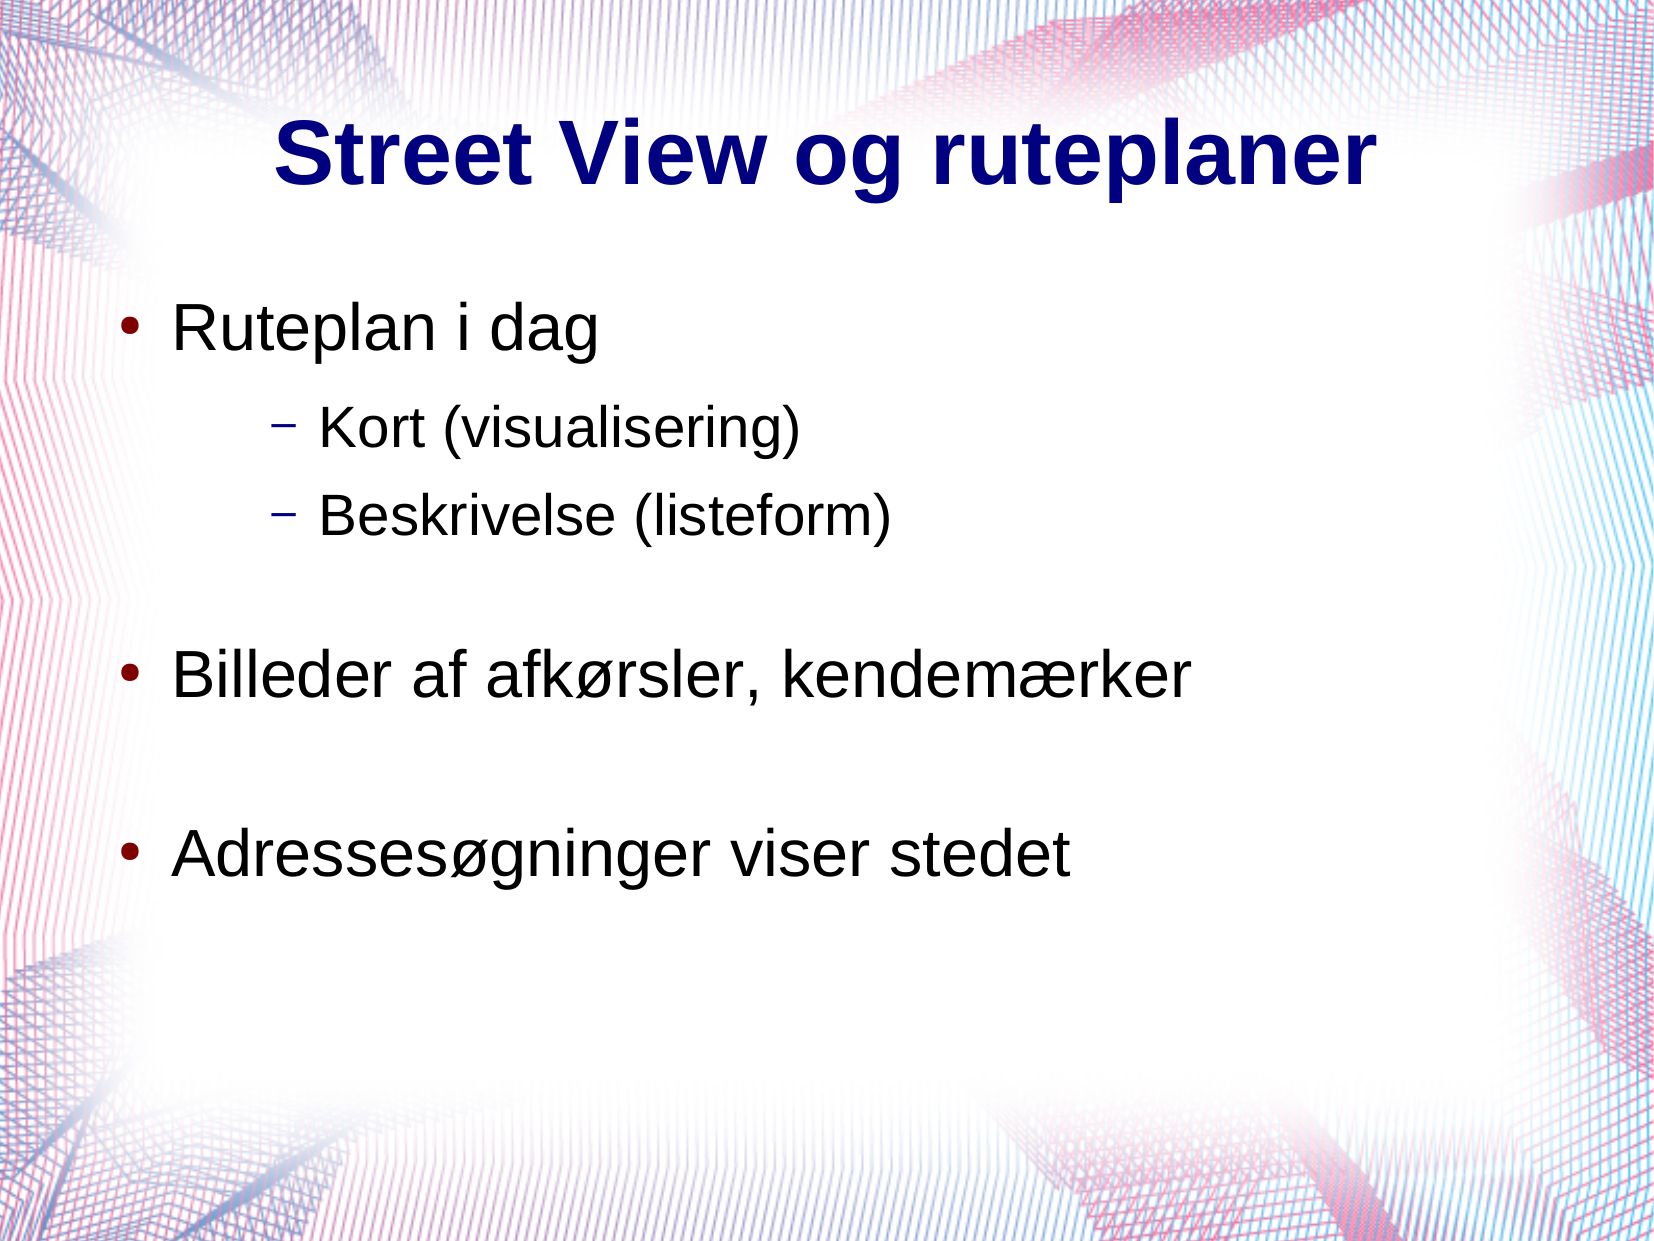

# Street View og ruteplaner
Ruteplan i dag
Kort (visualisering)
Beskrivelse (listeform)
Billeder af afkørsler, kendemærker
Adressesøgninger viser stedet